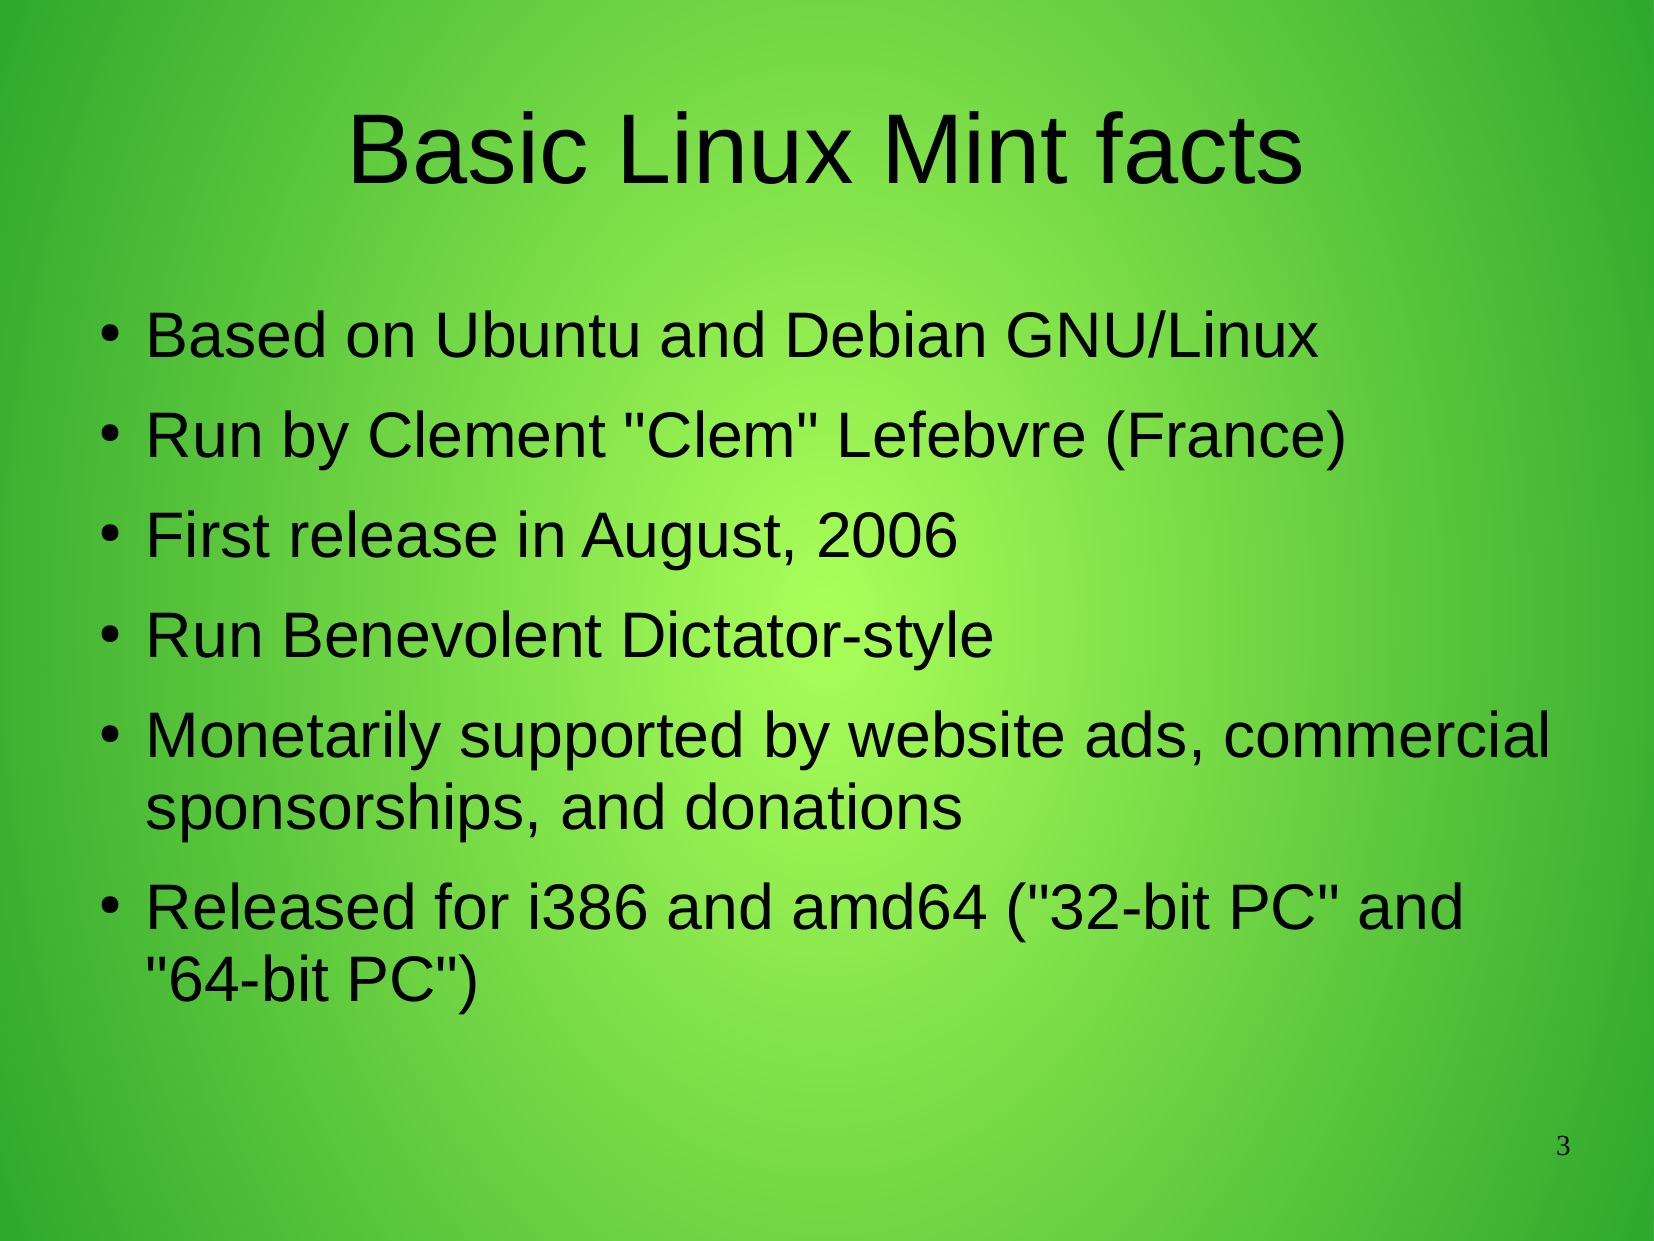

# Basic Linux Mint facts
Based on Ubuntu and Debian GNU/Linux
Run by Clement "Clem" Lefebvre (France)
First release in August, 2006
Run Benevolent Dictator-style
Monetarily supported by website ads, commercial sponsorships, and donations
Released for i386 and amd64 ("32-bit PC" and "64-bit PC")
3